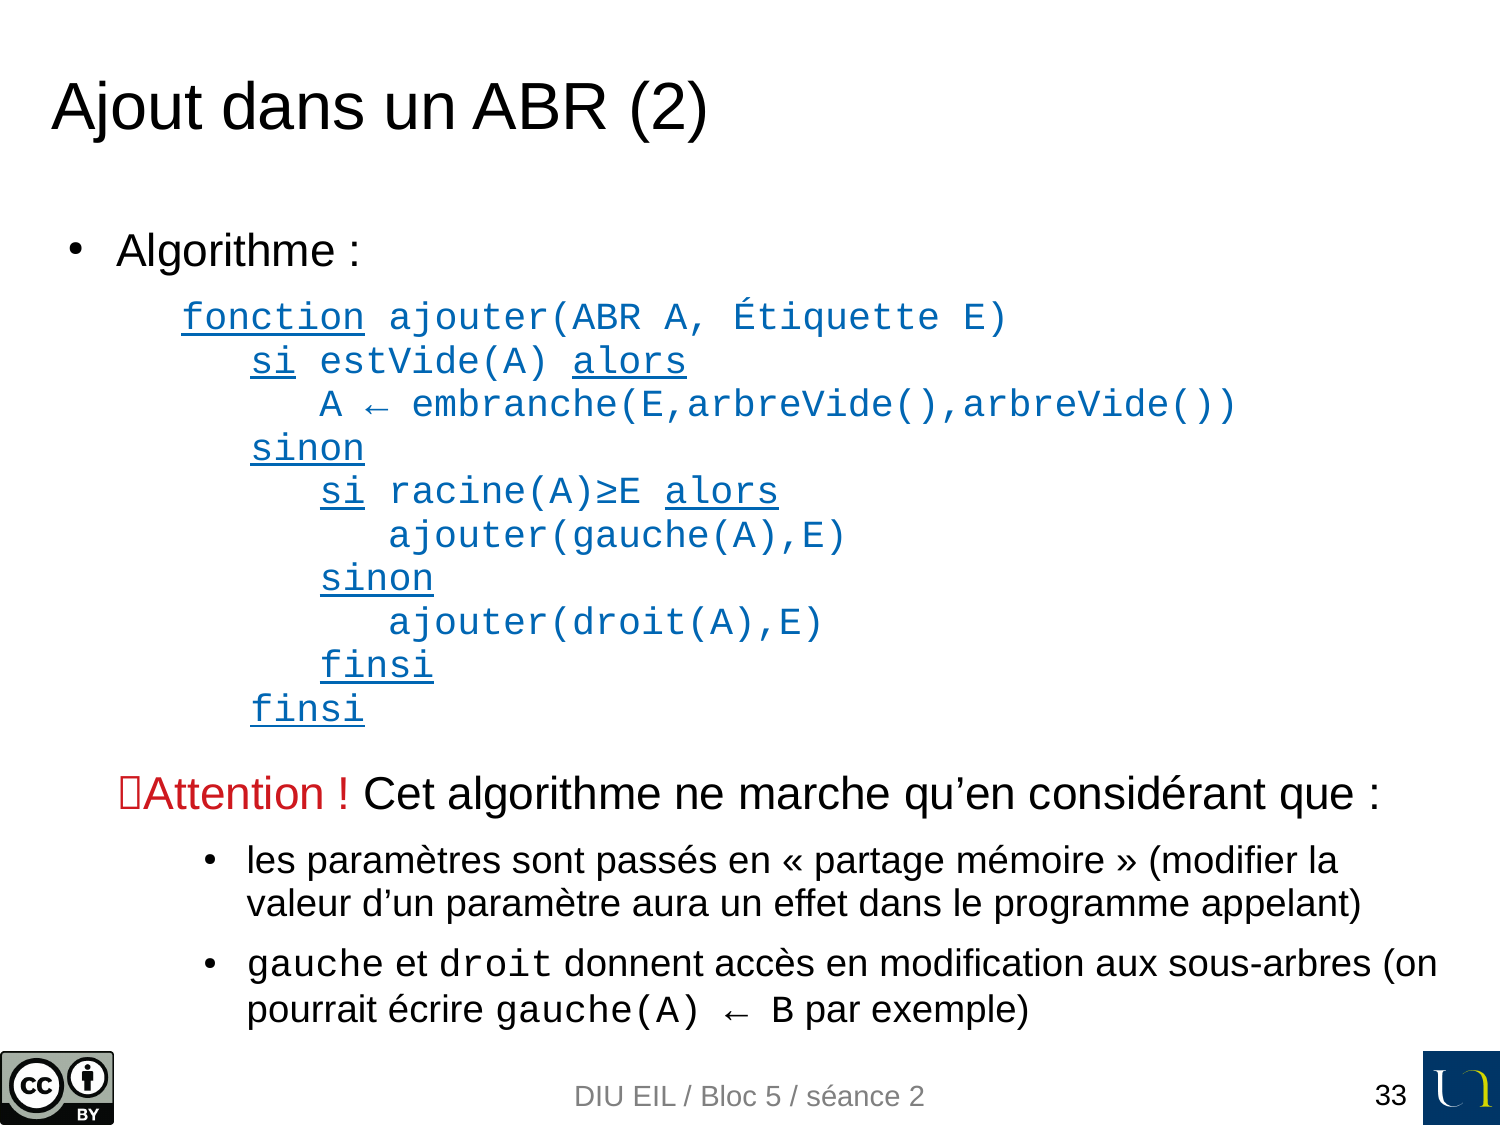

# Ajout dans un ABR (2)
Algorithme :
fonction ajouter(ABR A, Étiquette E)
 si estVide(A) alors
 A ← embranche(E,arbreVide(),arbreVide())
 sinon
 si racine(A)≥E alors
 ajouter(gauche(A),E)
 sinon
 ajouter(droit(A),E)
 finsi
 finsi
Attention ! Cet algorithme ne marche qu’en considérant que :
les paramètres sont passés en « partage mémoire » (modifier la valeur d’un paramètre aura un effet dans le programme appelant)
gauche et droit donnent accès en modification aux sous-arbres (on pourrait écrire gauche(A) ← B par exemple)
33